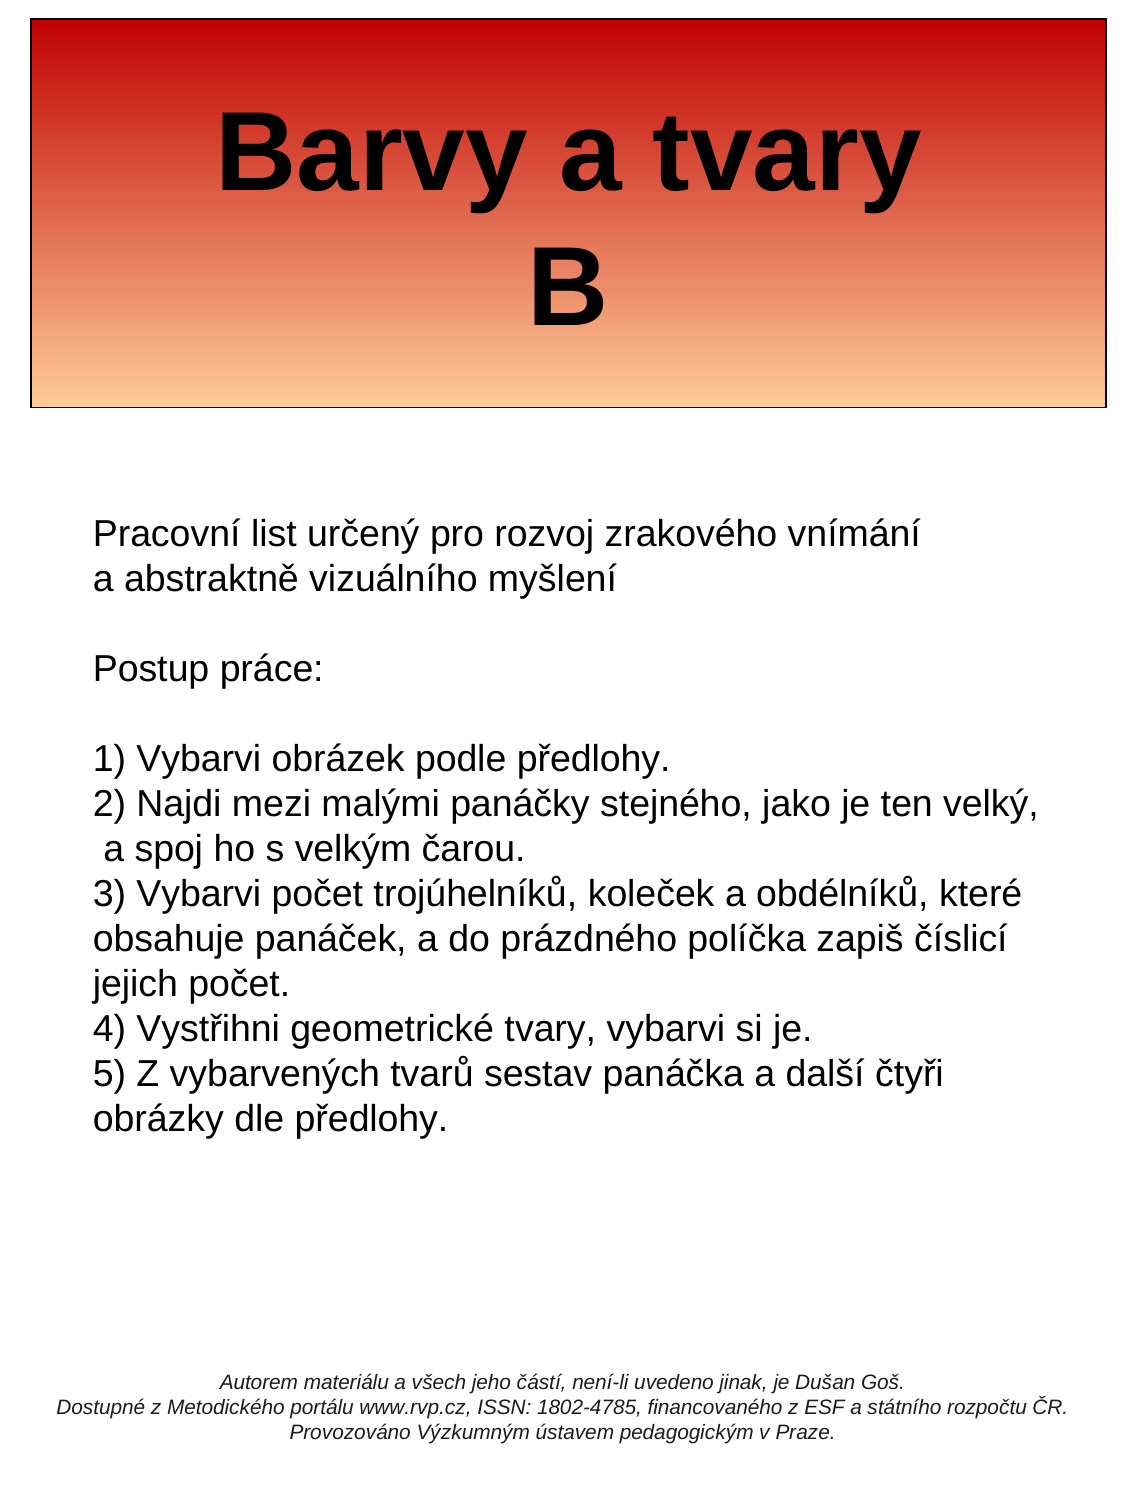

# Barvy a tvary B
Pracovní list určený pro rozvoj zrakového vnímání
a abstraktně vizuálního myšlení
Postup práce:
 Vybarvi obrázek podle předlohy.
 Najdi mezi malými panáčky stejného, jako je ten velký, a spoj ho s velkým čarou.
 Vybarvi počet trojúhelníků, koleček a obdélníků, které obsahuje panáček, a do prázdného políčka zapiš číslicí jejich počet.
 Vystřihni geometrické tvary, vybarvi si je.
 Z vybarvených tvarů sestav panáčka a další čtyři obrázky dle předlohy.
Autorem materiálu a všech jeho částí, není-li uvedeno jinak, je Dušan Goš.
Dostupné z Metodického portálu www.rvp.cz, ISSN: 1802-4785, financovaného z ESF a státního rozpočtu ČR.
Provozováno Výzkumným ústavem pedagogickým v Praze.